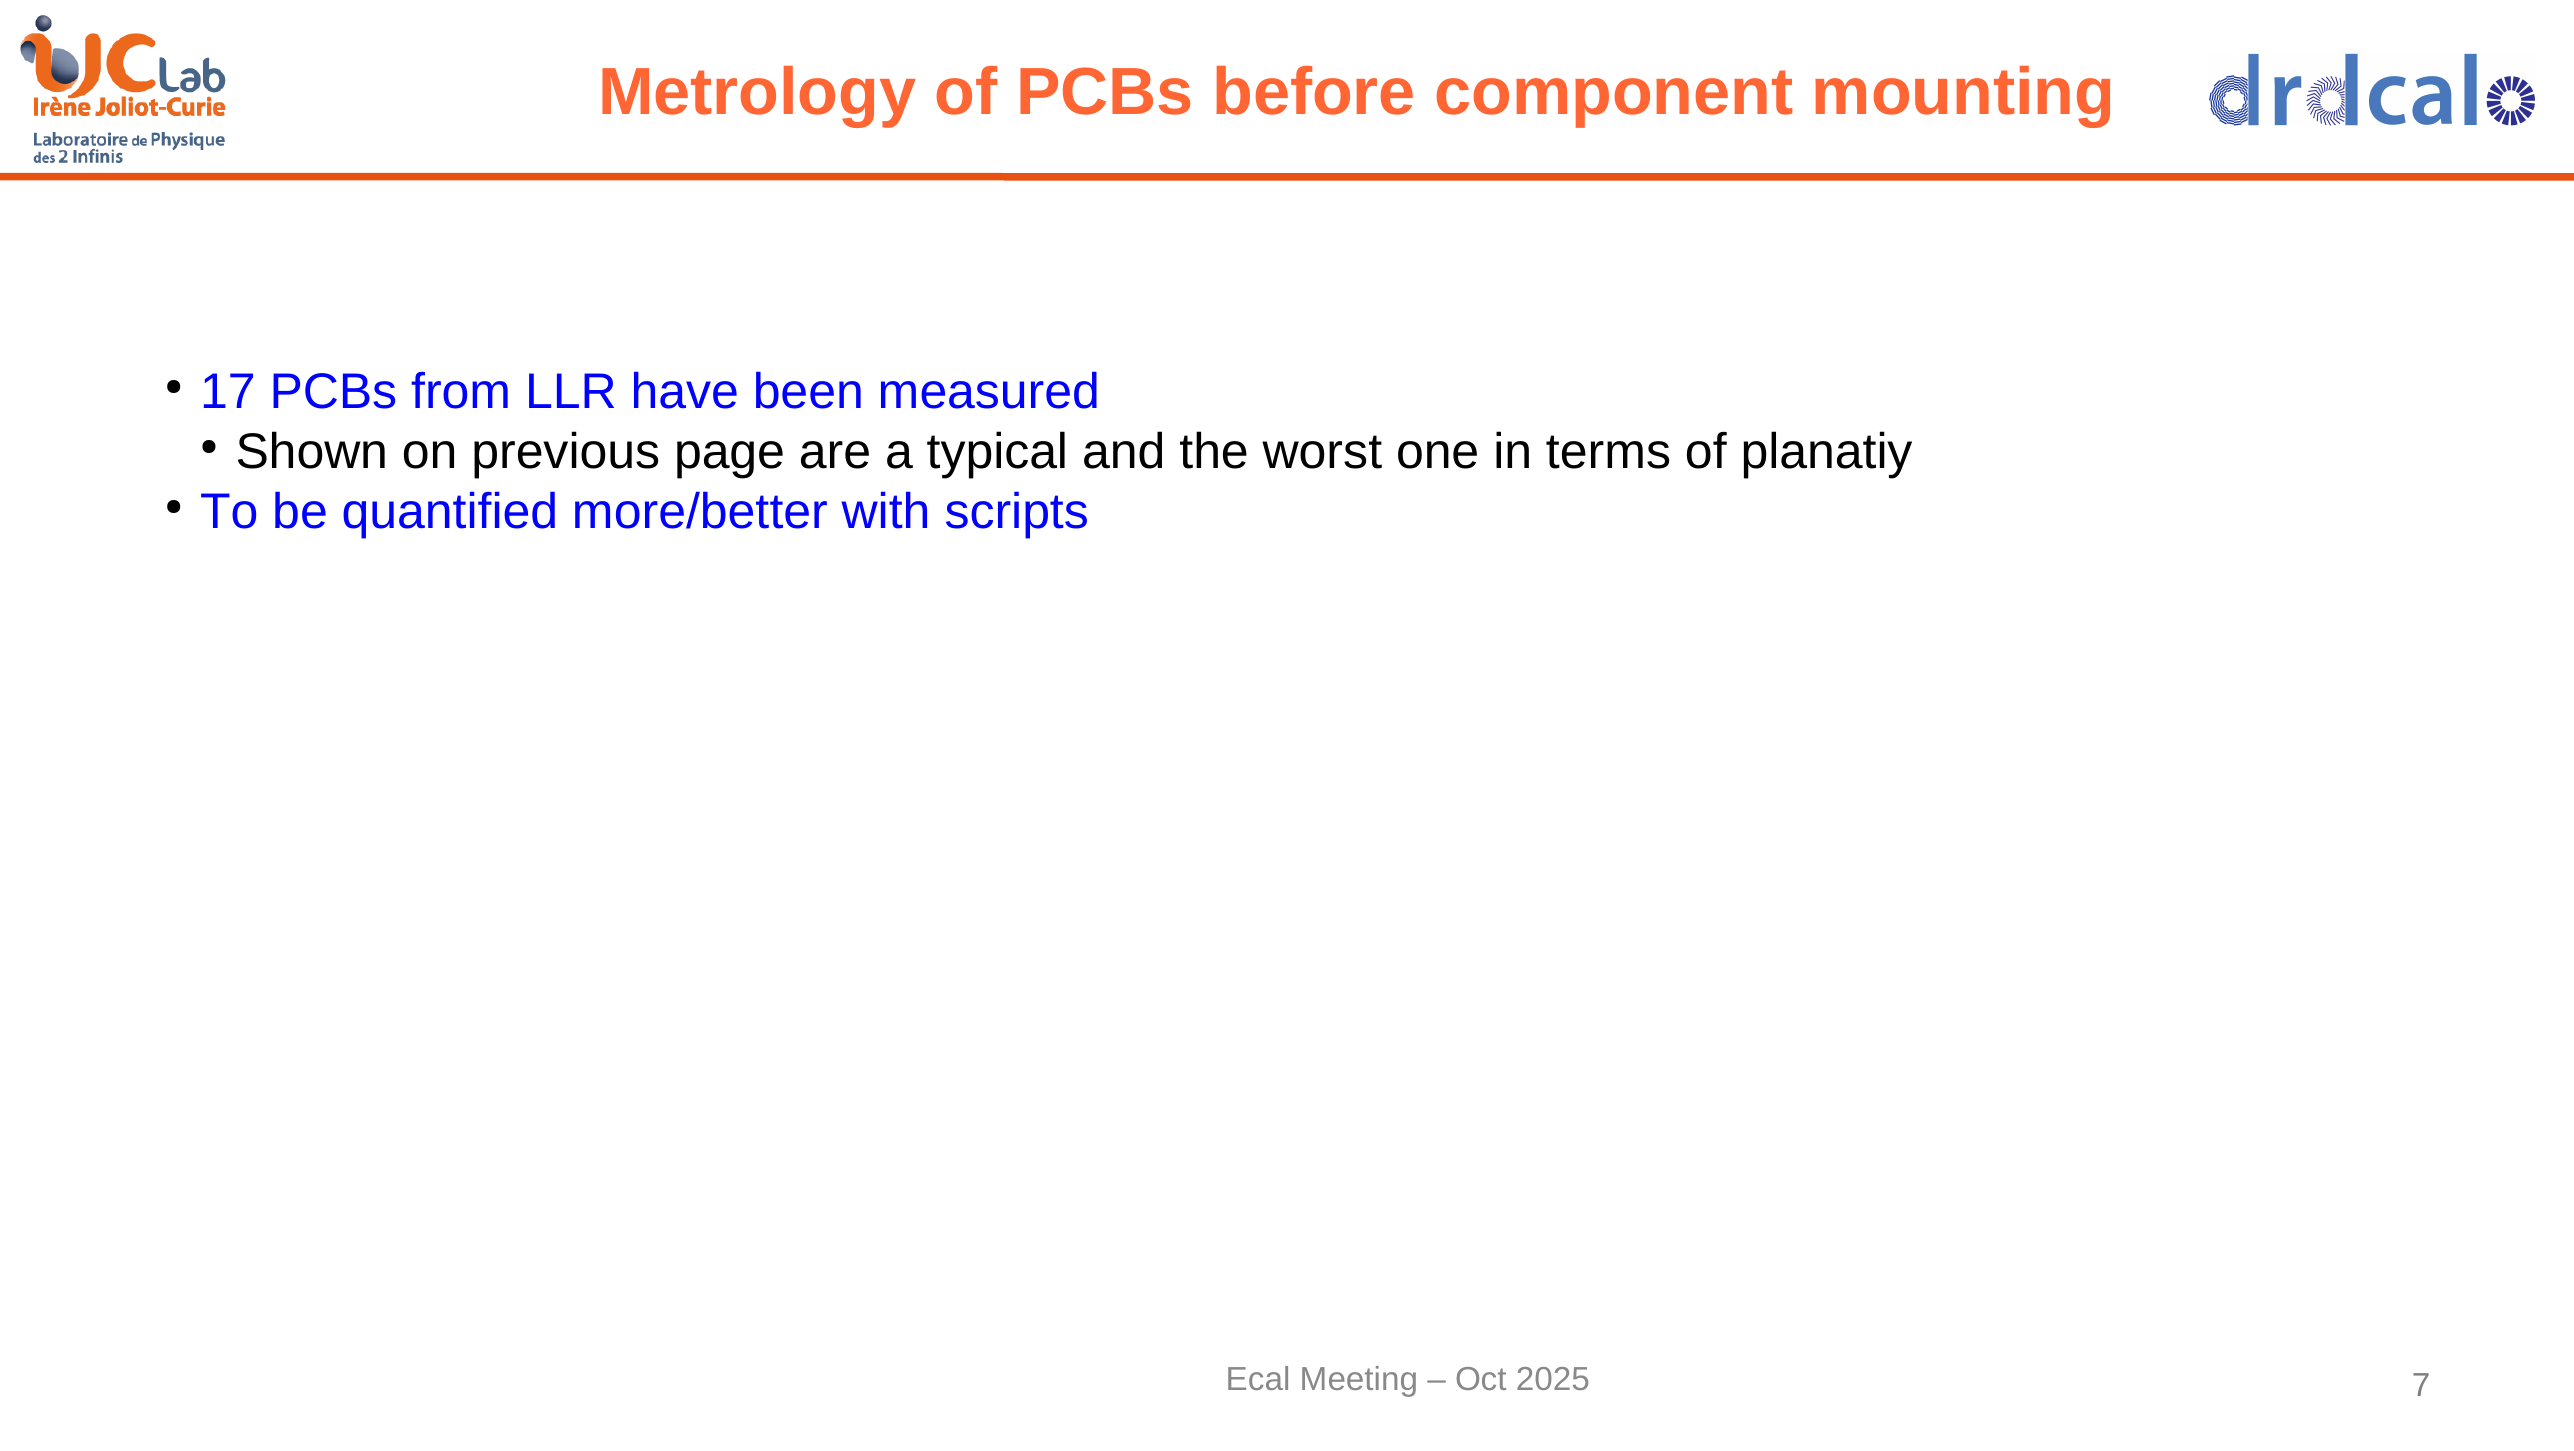

# Metrology of PCBs before component mounting
17 PCBs from LLR have been measured
Shown on previous page are a typical and the worst one in terms of planatiy
To be quantified more/better with scripts
7